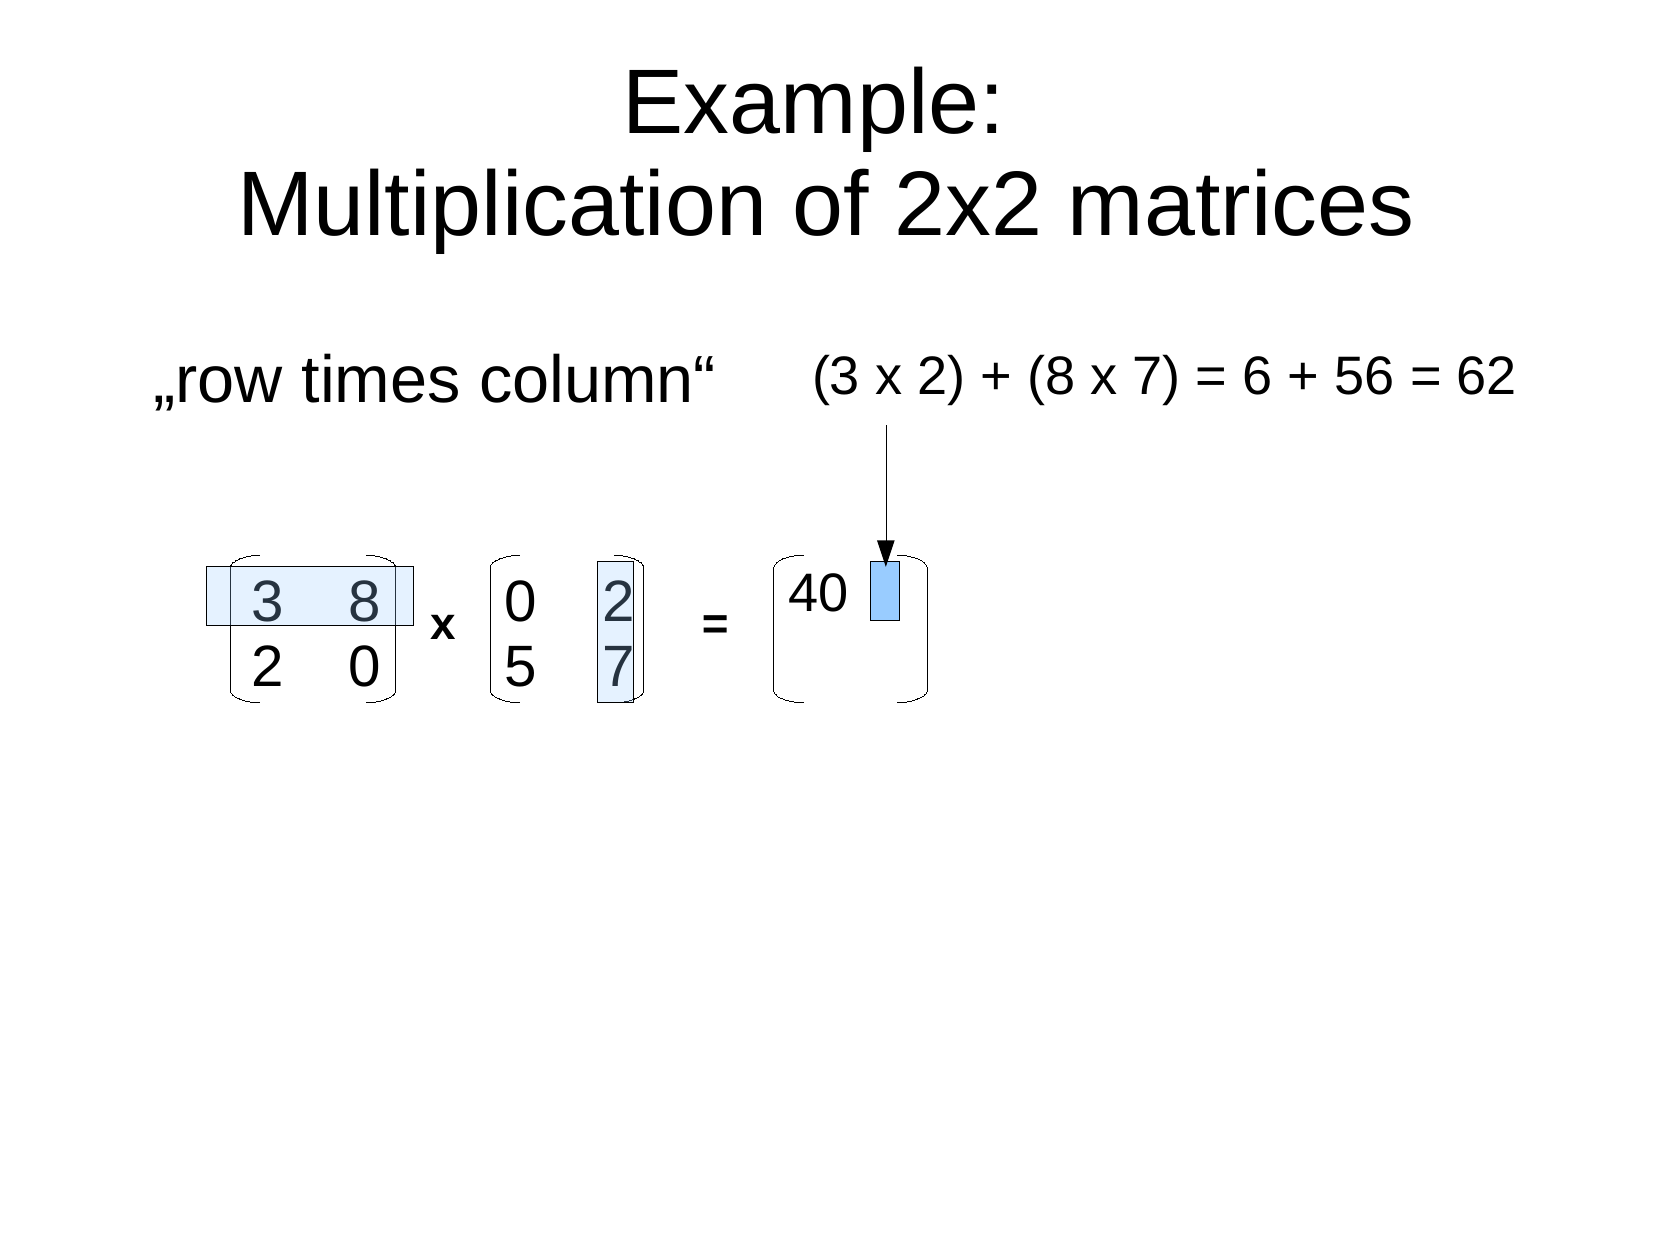

# Example: Multiplication of 2x2 matrices
(3 x 2) + (8 x 7) = 6 + 56 = 62
„row times column“
40
3 8
2 0
0 2
5 7
x
=